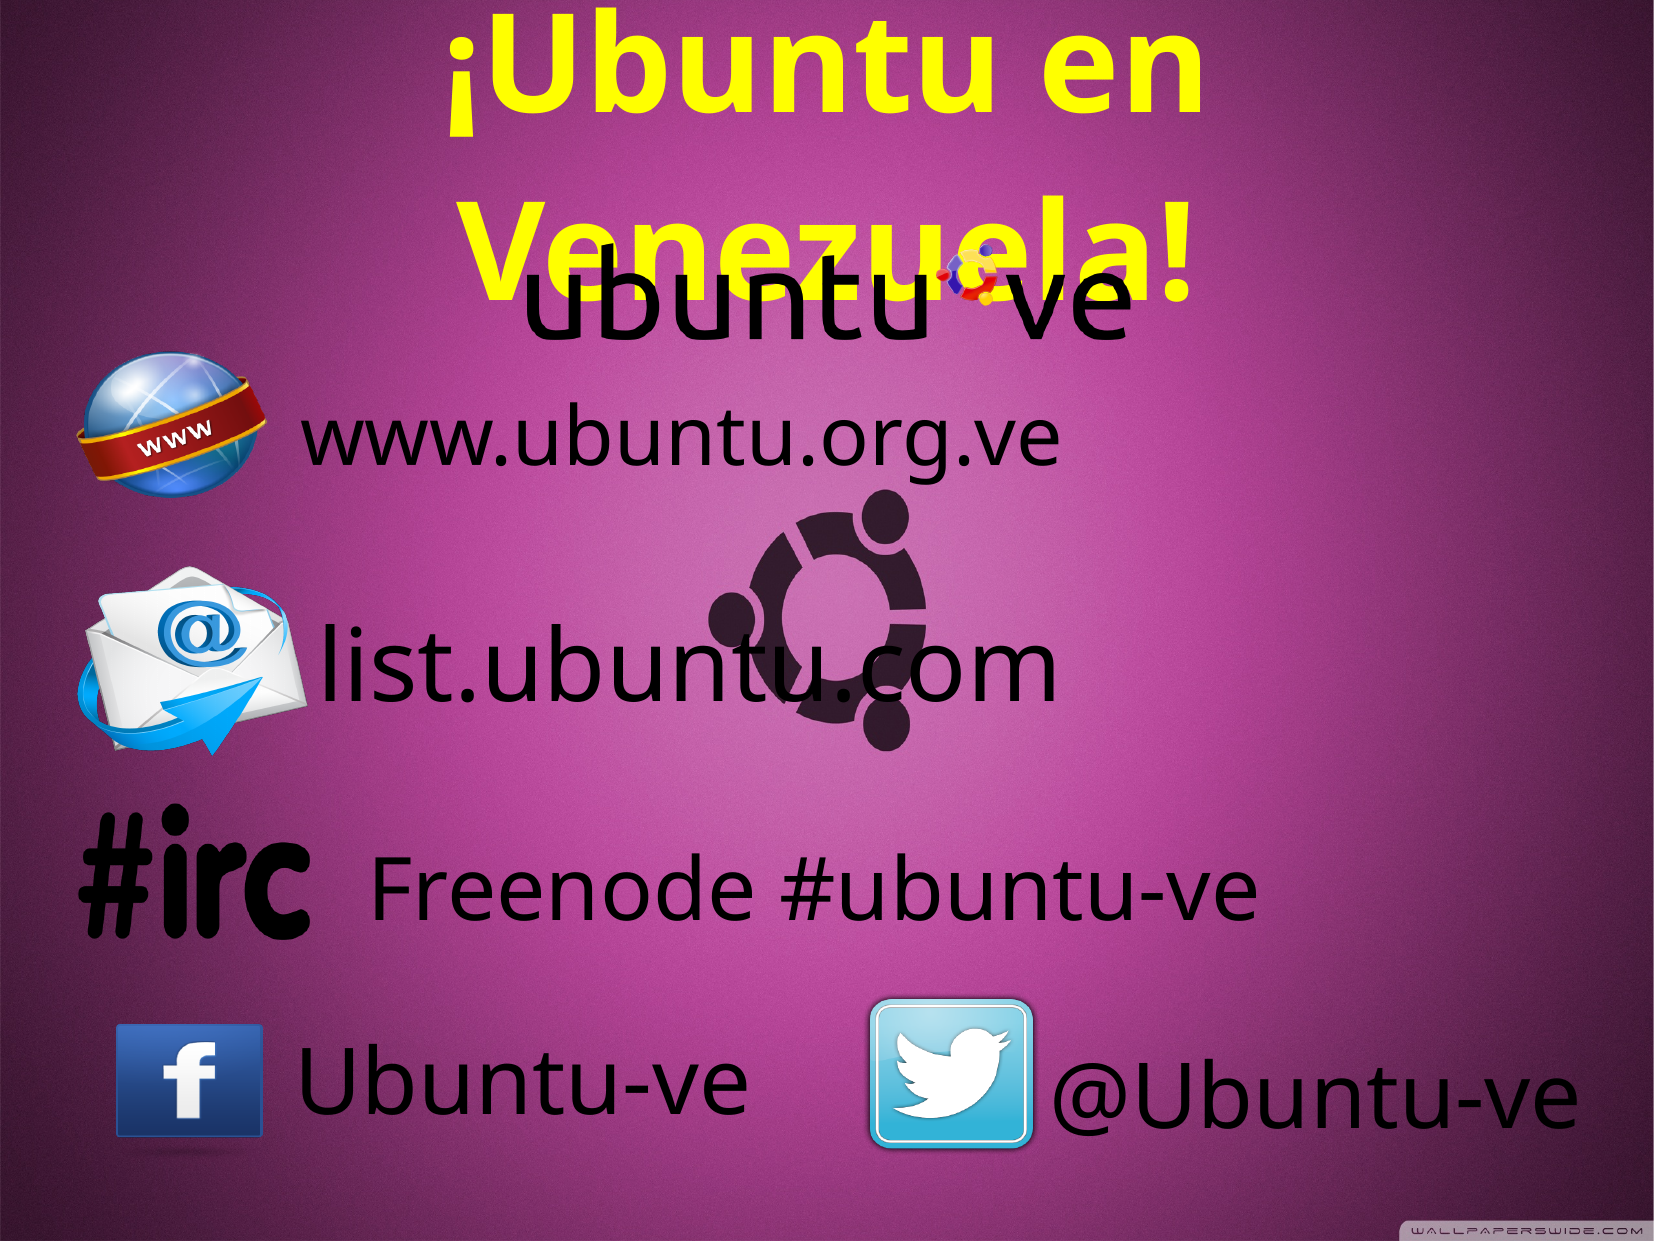

# ¡Ubuntu en Venezuela!
www.ubuntu.org.ve
list.ubuntu.com
Freenode #ubuntu-ve
Ubuntu-ve
@Ubuntu-ve